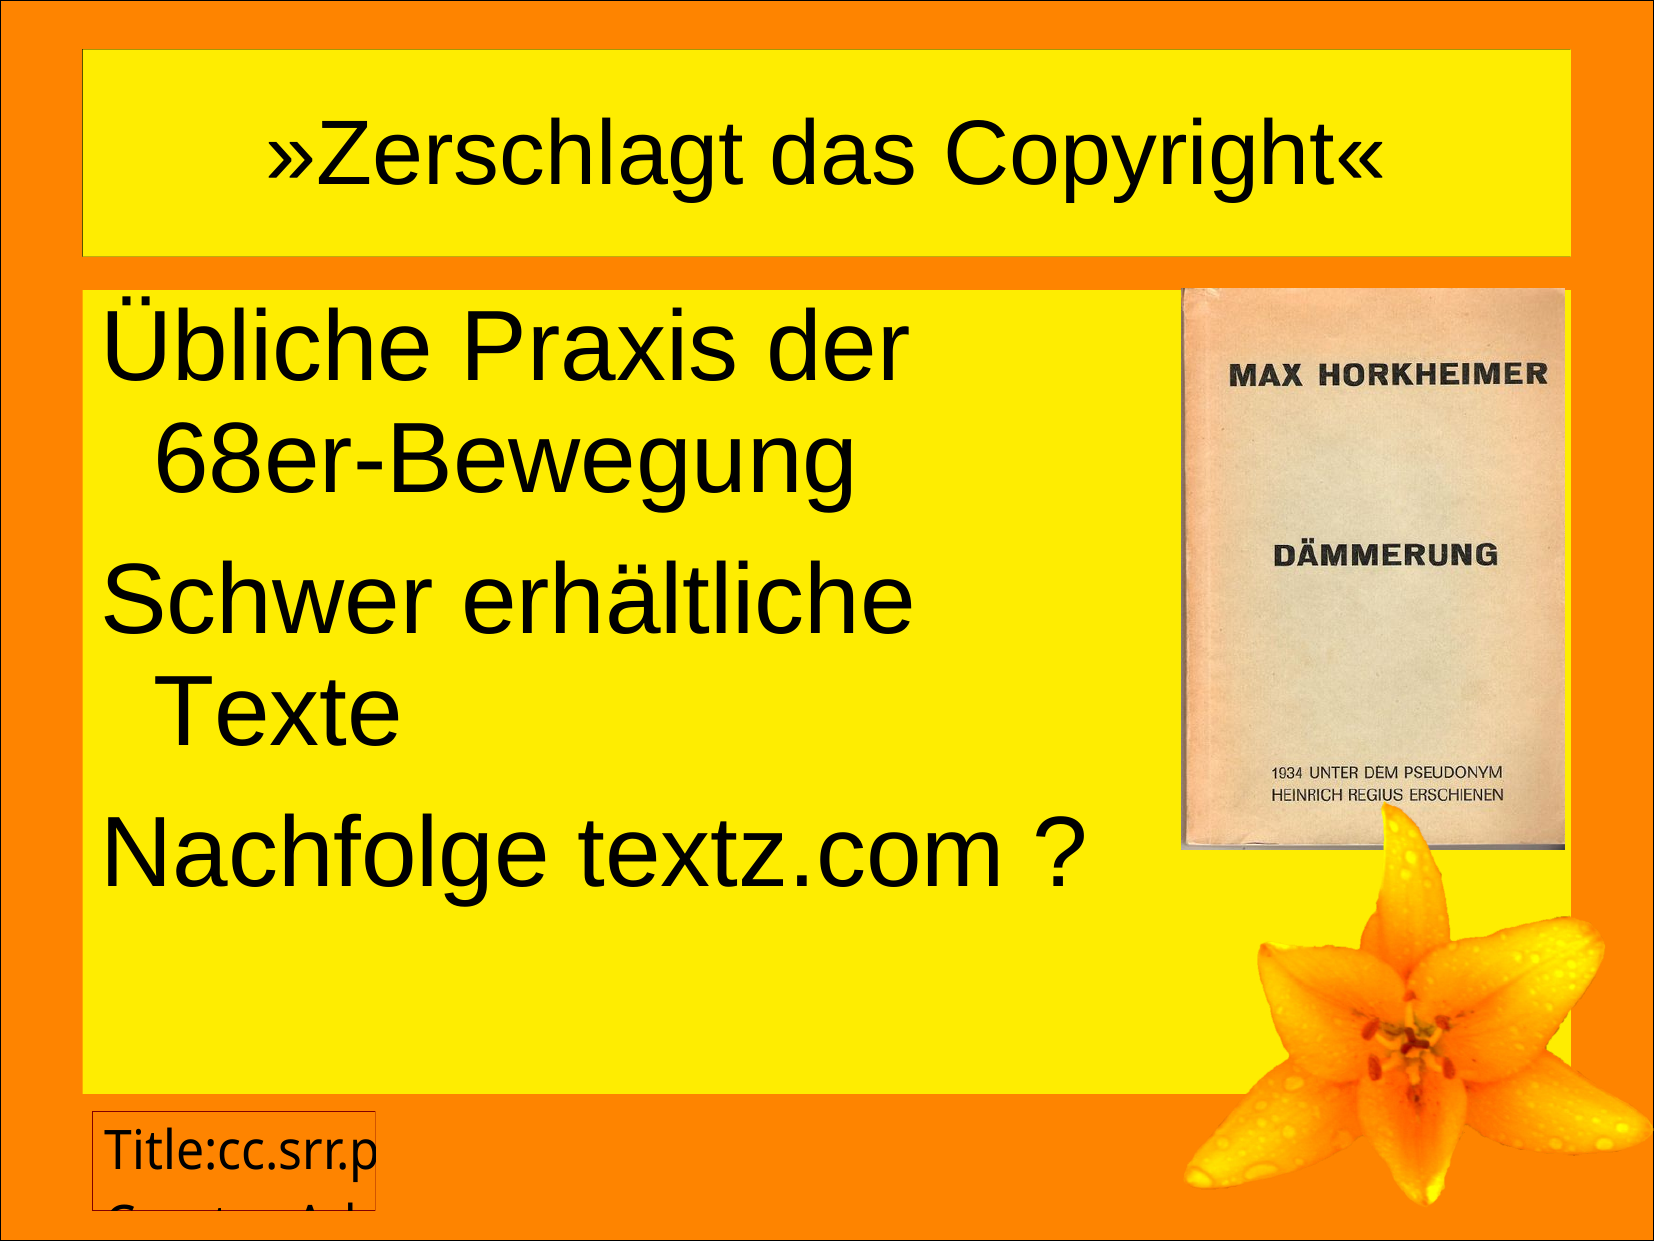

# »Zerschlagt das Copyright«
Übliche Praxis der
68er-Bewegung
Schwer erhältliche
Texte
Nachfolge textz.com ?